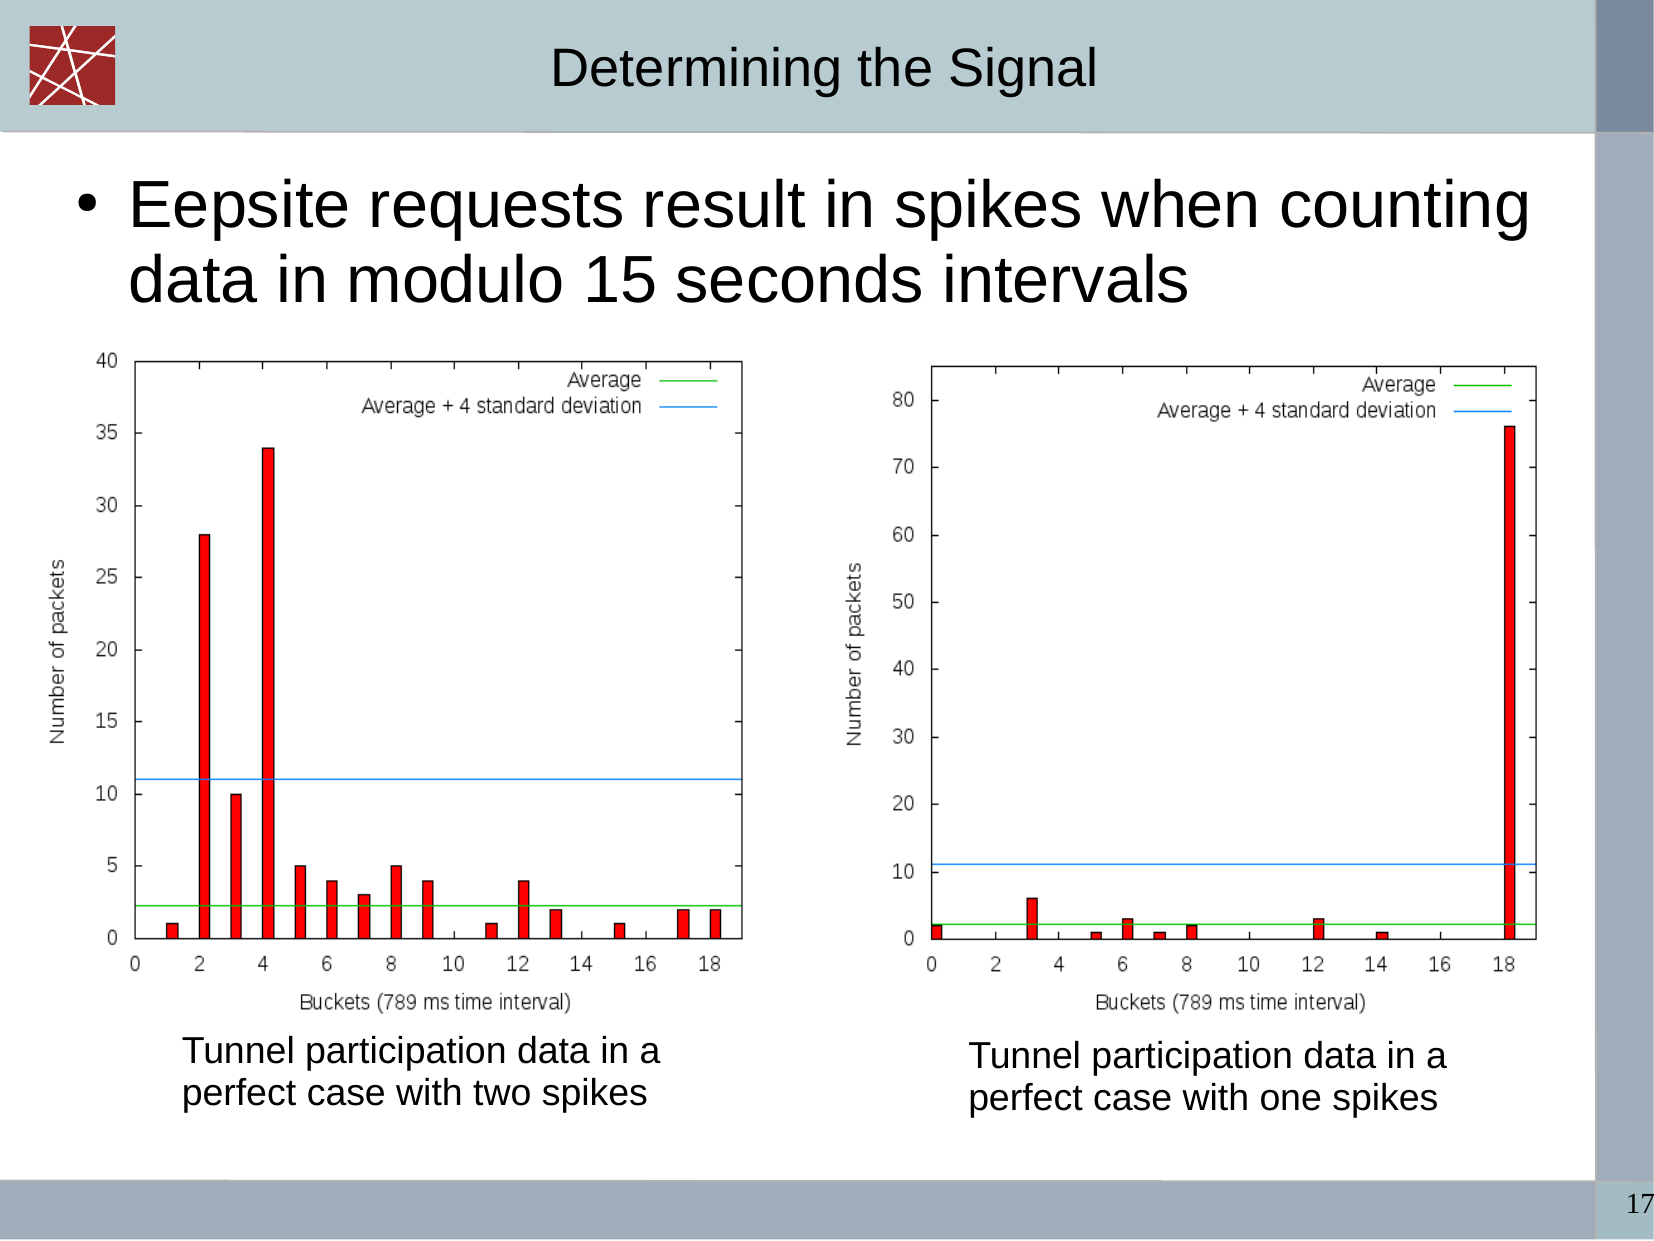

# Determining the Signal
Eepsite requests result in spikes when counting data in modulo 15 seconds intervals
Tunnel participation data in a
perfect case with two spikes
Tunnel participation data in a perfect case with one spikes
17